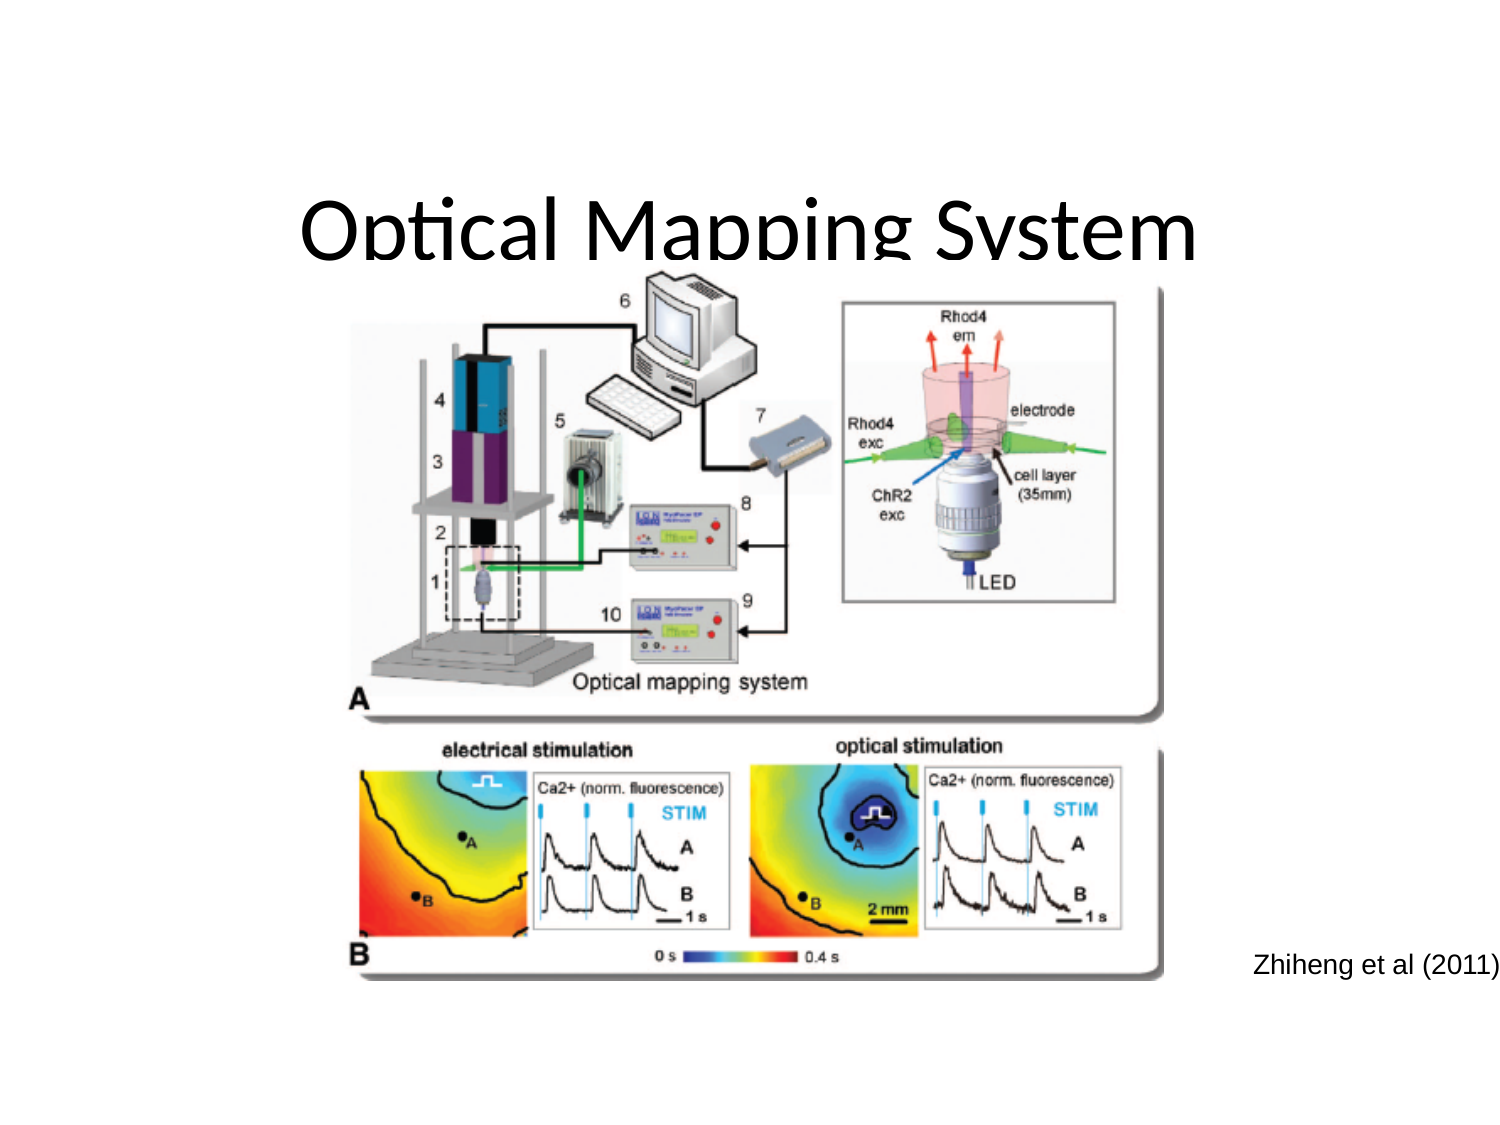

# Optical Mapping System
Zhiheng et al (2011)